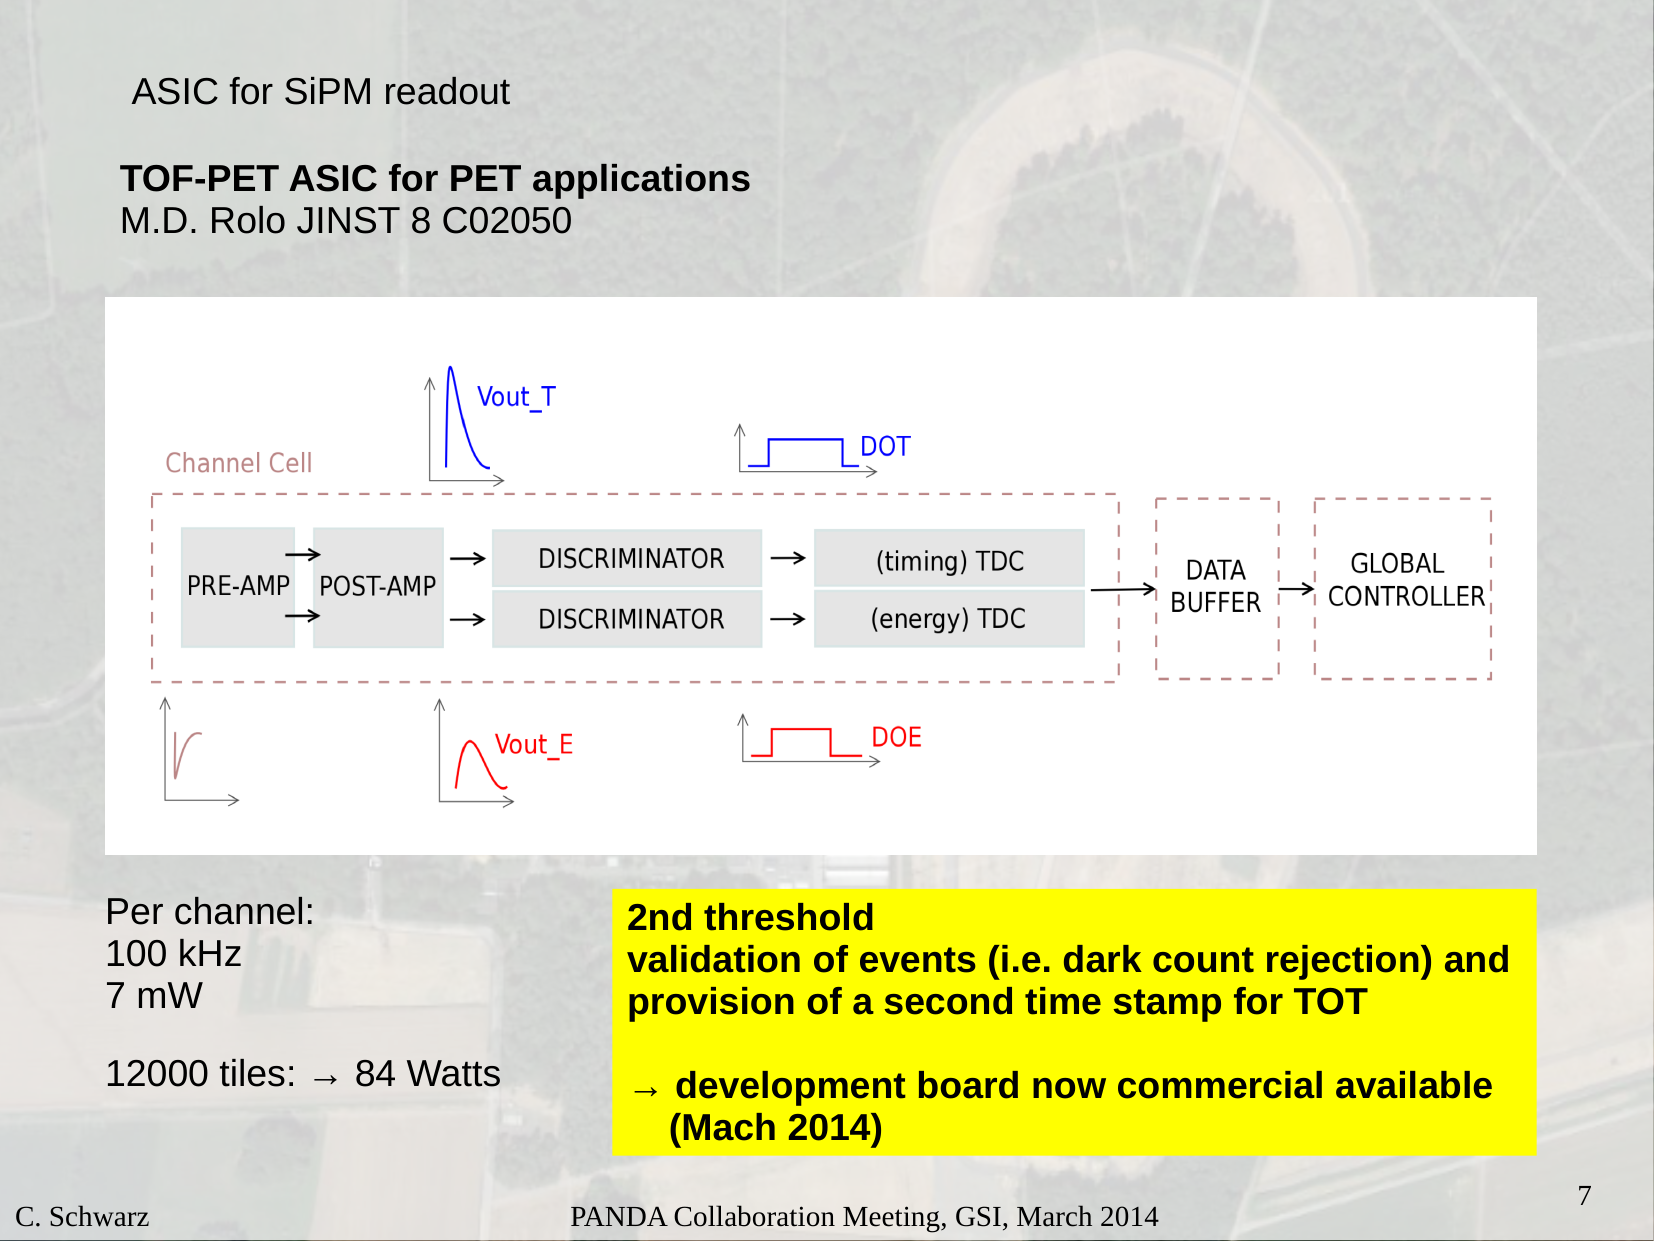

ASIC for SiPM readout
TOF-PET ASIC for PET applications
M.D. Rolo JINST 8 C02050
Per channel:
100 kHz
7 mW
2nd threshold
validation of events (i.e. dark count rejection) and
provision of a second time stamp for TOT
→ development board now commercial available
 (Mach 2014)
12000 tiles: → 84 Watts
7